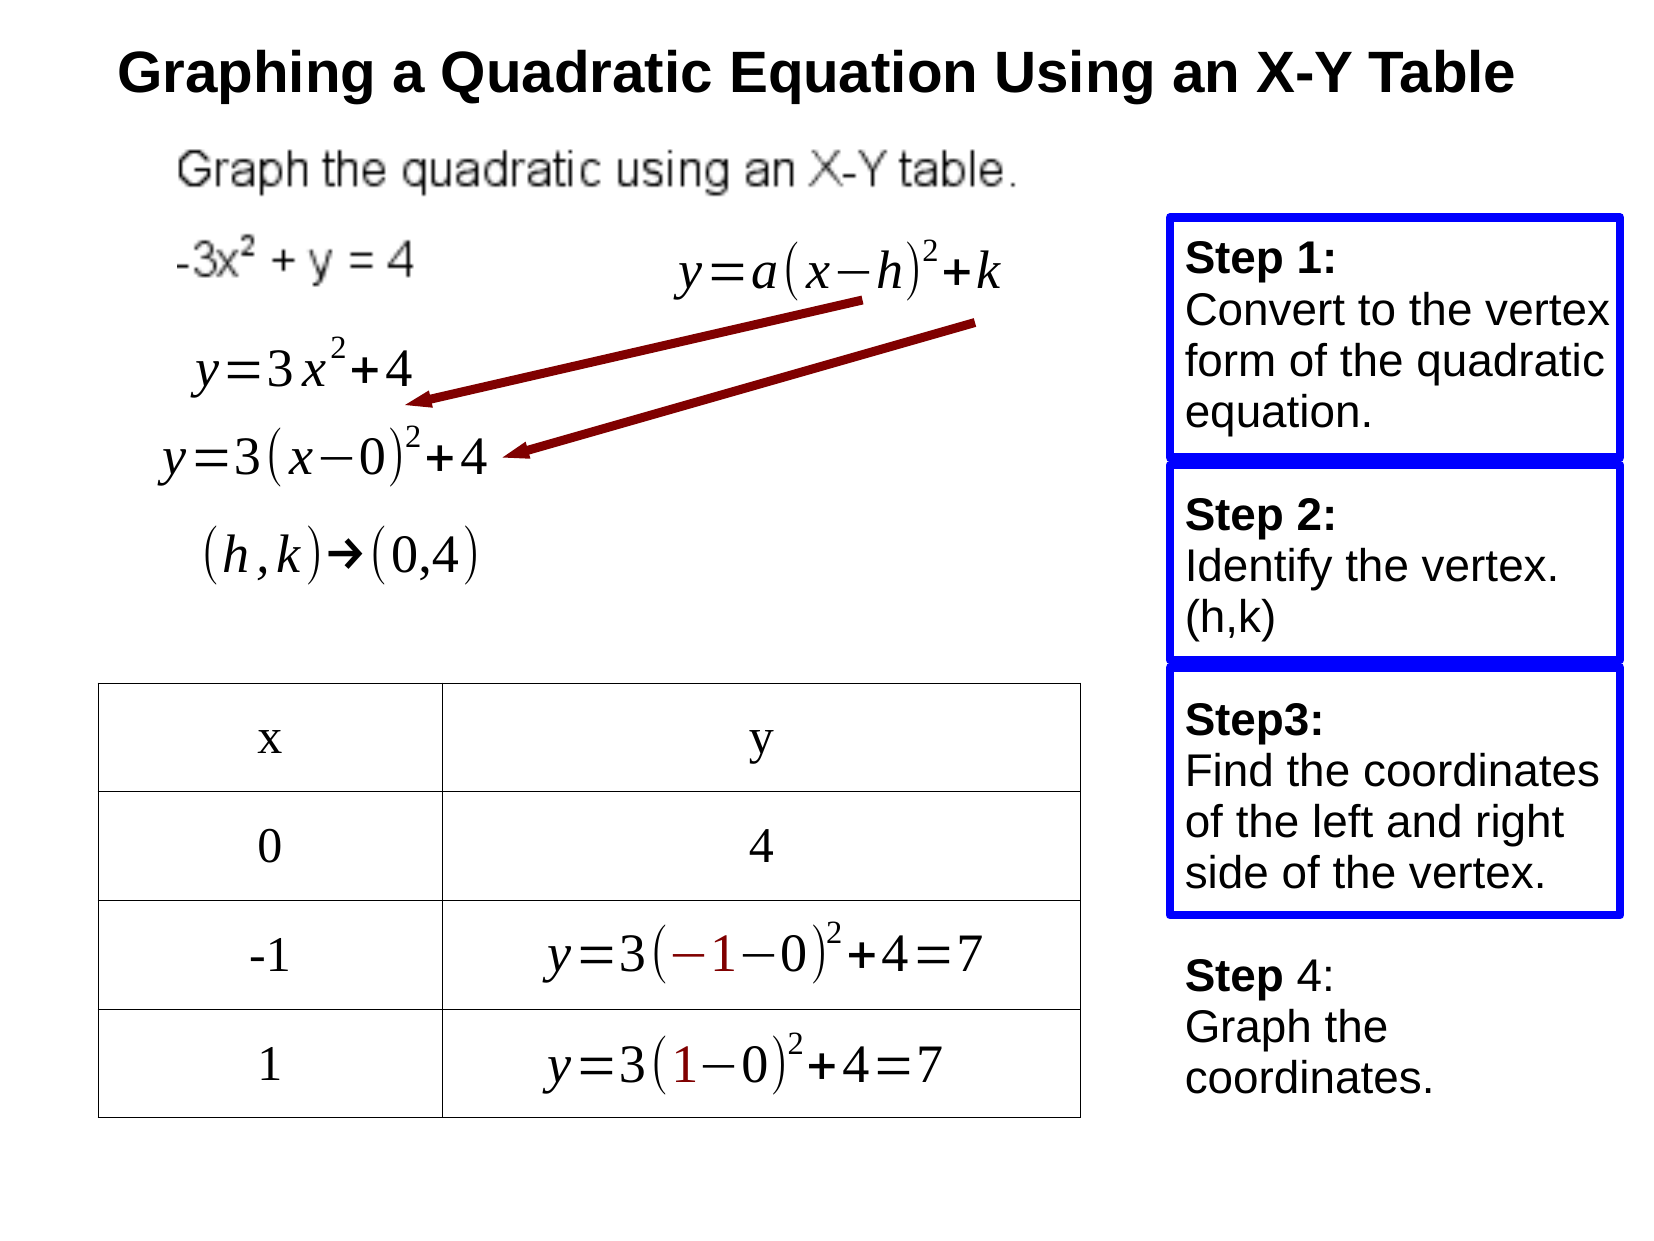

Graphing a Quadratic Equation Using an X-Y Table
Step 1:
Convert to the vertex form of the quadratic equation.
Step 2:
Identify the vertex.(h,k)
Step3:
Find the coordinates of the left and right side of the vertex.
Step 4:
Graph the coordinates.
| x | y |
| --- | --- |
| 0 | 4 |
| -1 | |
| 1 | |